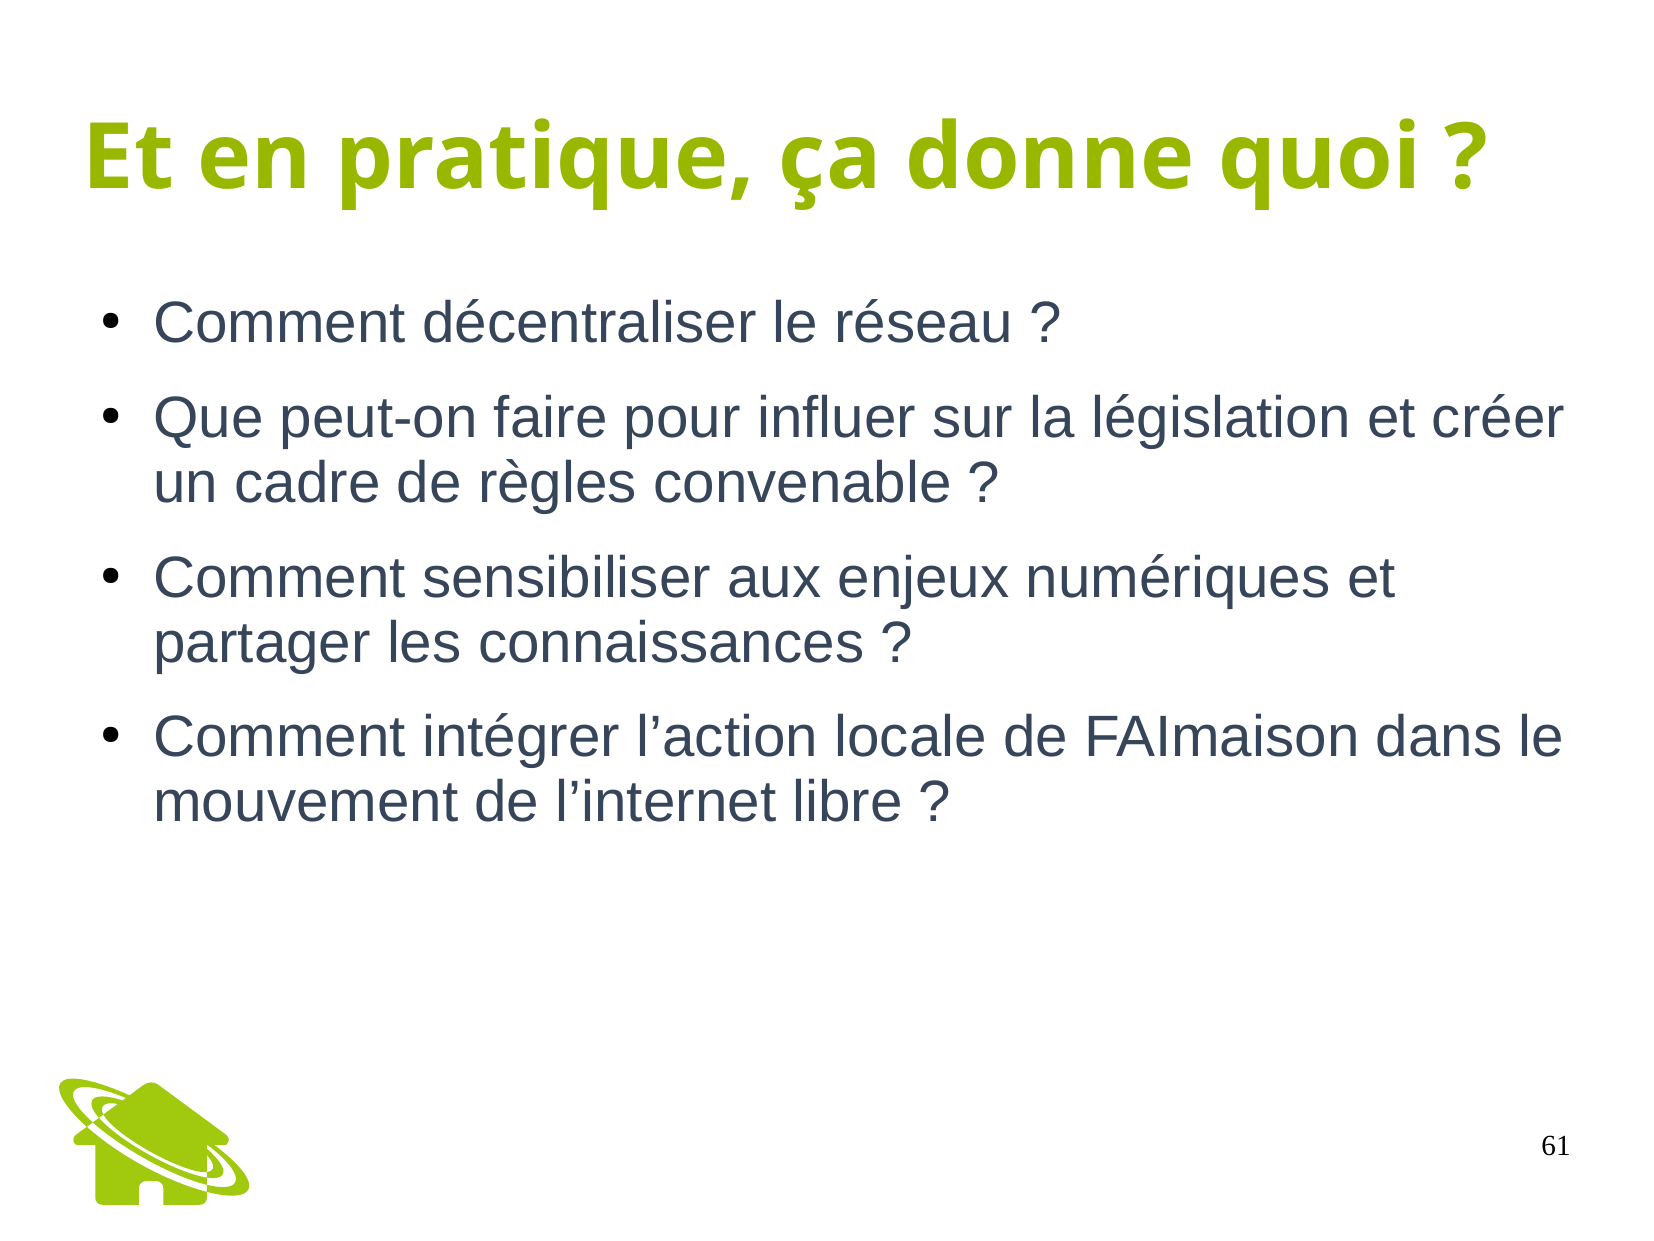

# Et en pratique, ça donne quoi ?
Comment décentraliser le réseau ?
Que peut-on faire pour influer sur la législation et créer un cadre de règles convenable ?
Comment sensibiliser aux enjeux numériques et partager les connaissances ?
Comment intégrer l’action locale de FAImaison dans le mouvement de l’internet libre ?
61